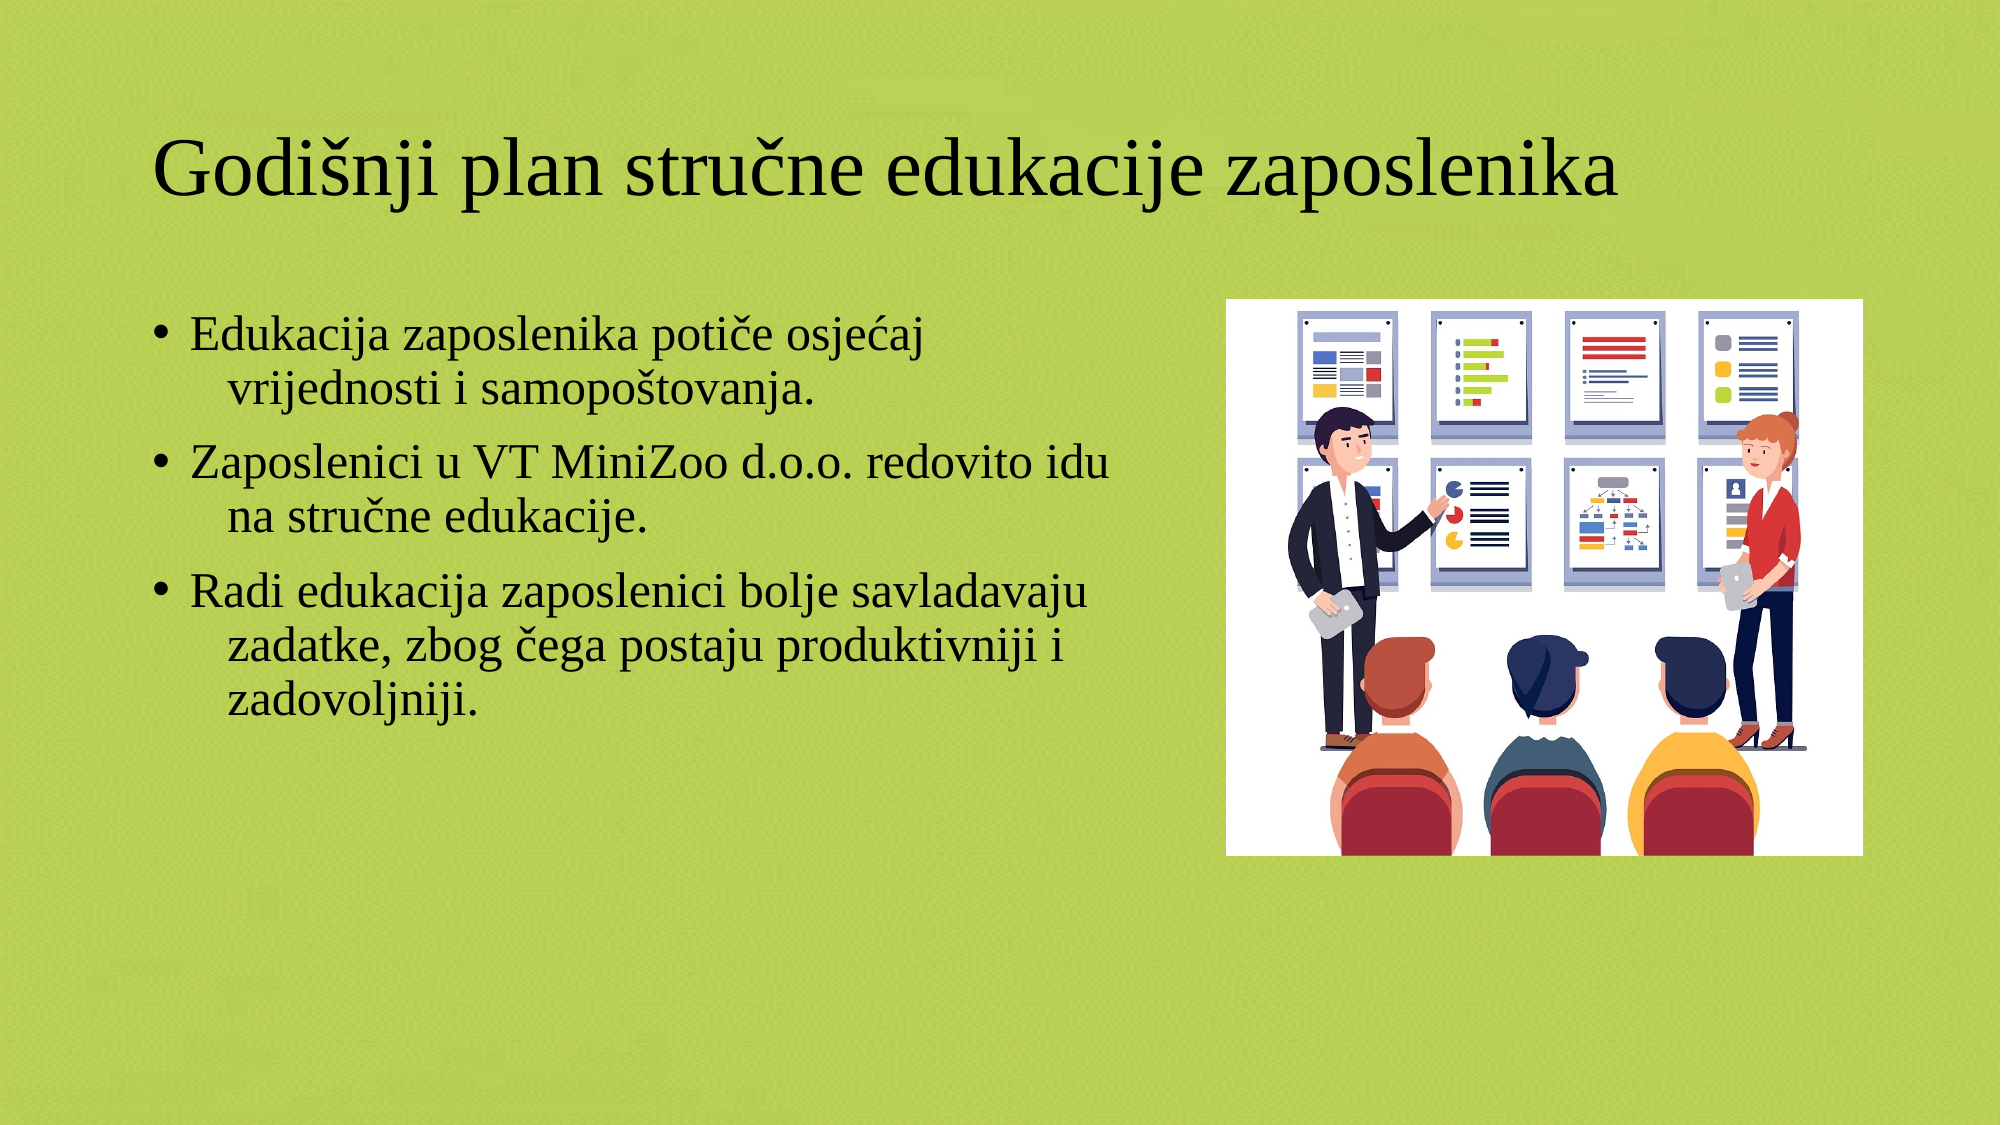

# Godišnji plan stručne edukacije zaposlenika
Edukacija zaposlenika potiče osjećaj vrijednosti i samopoštovanja.
Zaposlenici u VT MiniZoo d.o.o. redovito idu na stručne edukacije.
Radi edukacija zaposlenici bolje savladavaju zadatke, zbog čega postaju produktivniji i zadovoljniji.